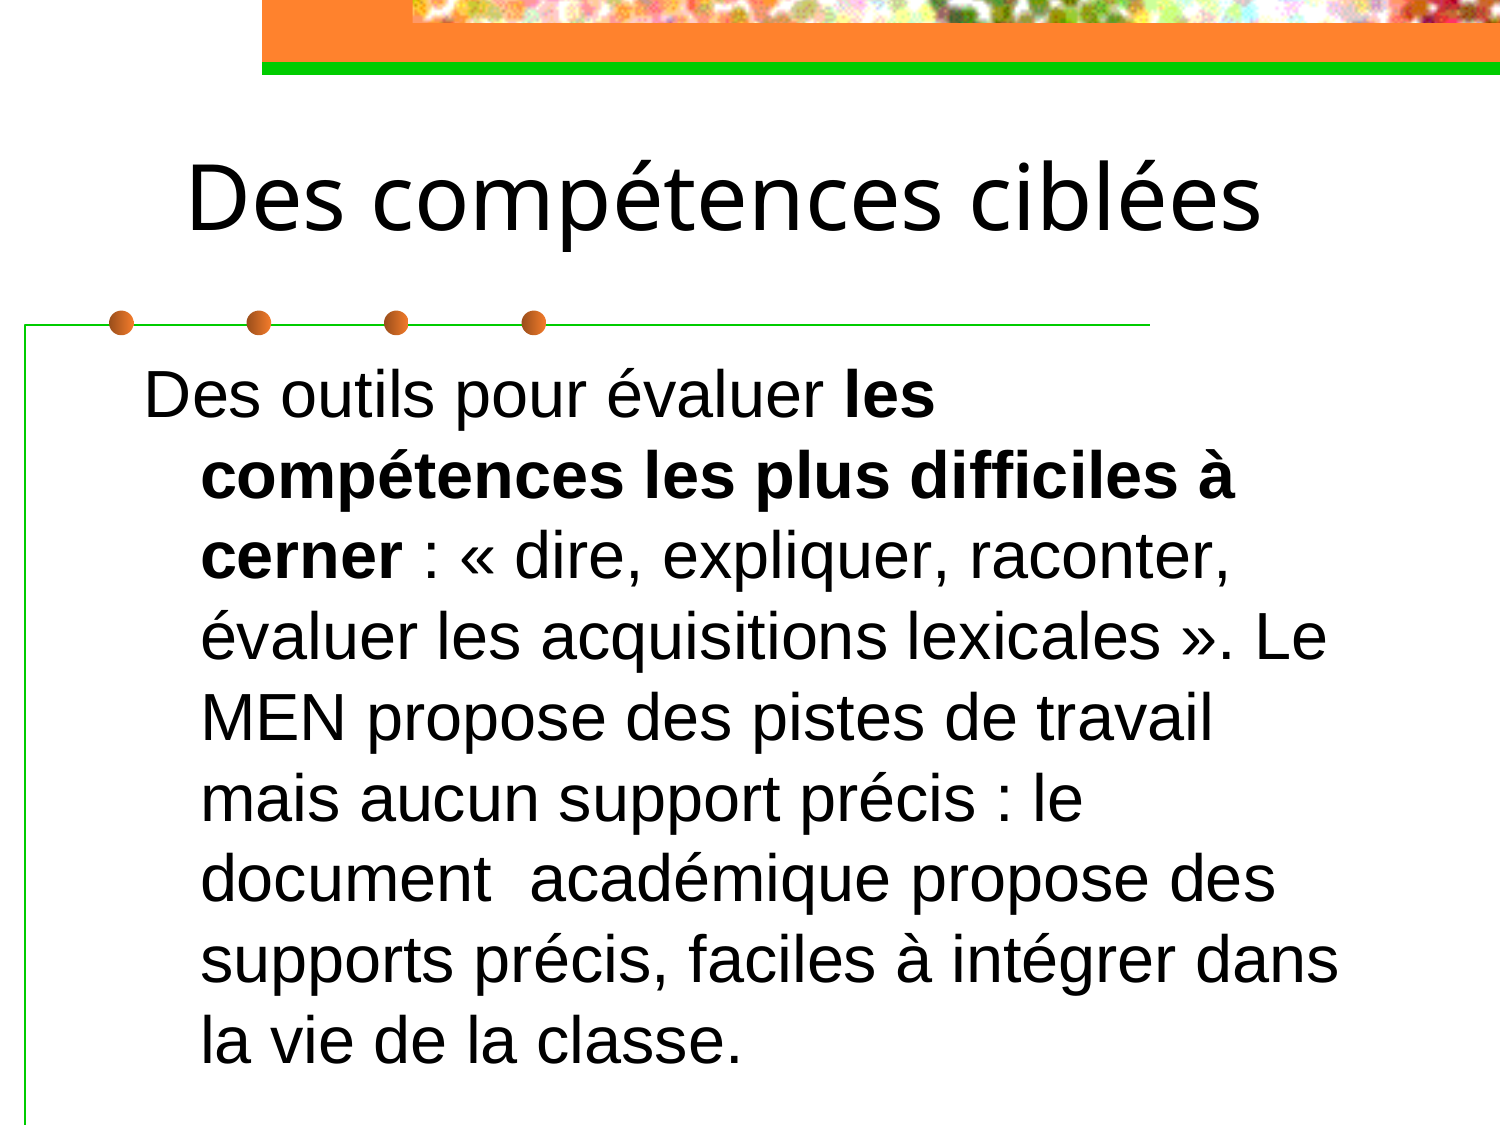

# Des compétences ciblées
Des outils pour évaluer les compétences les plus difficiles à cerner : « dire, expliquer, raconter, évaluer les acquisitions lexicales ». Le MEN propose des pistes de travail mais aucun support précis : le document académique propose des supports précis, faciles à intégrer dans la vie de la classe.